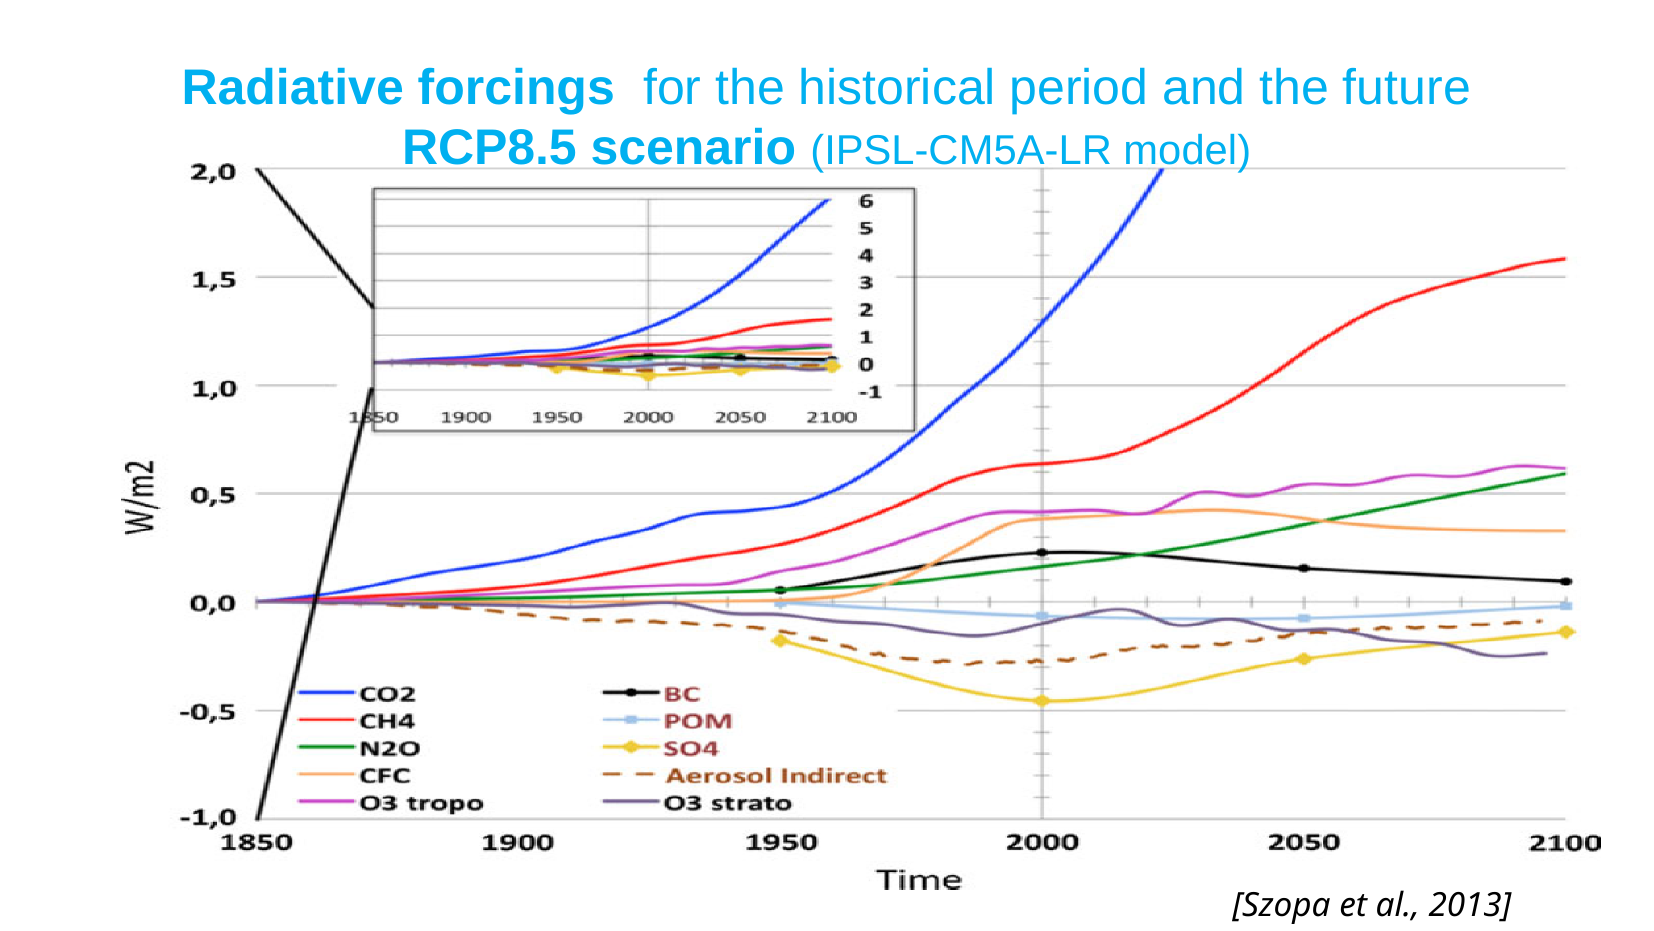

# Radiative forcings for the historical period and the future RCP8.5 scenario (IPSL-CM5A-LR model)
[Szopa et al., 2013]